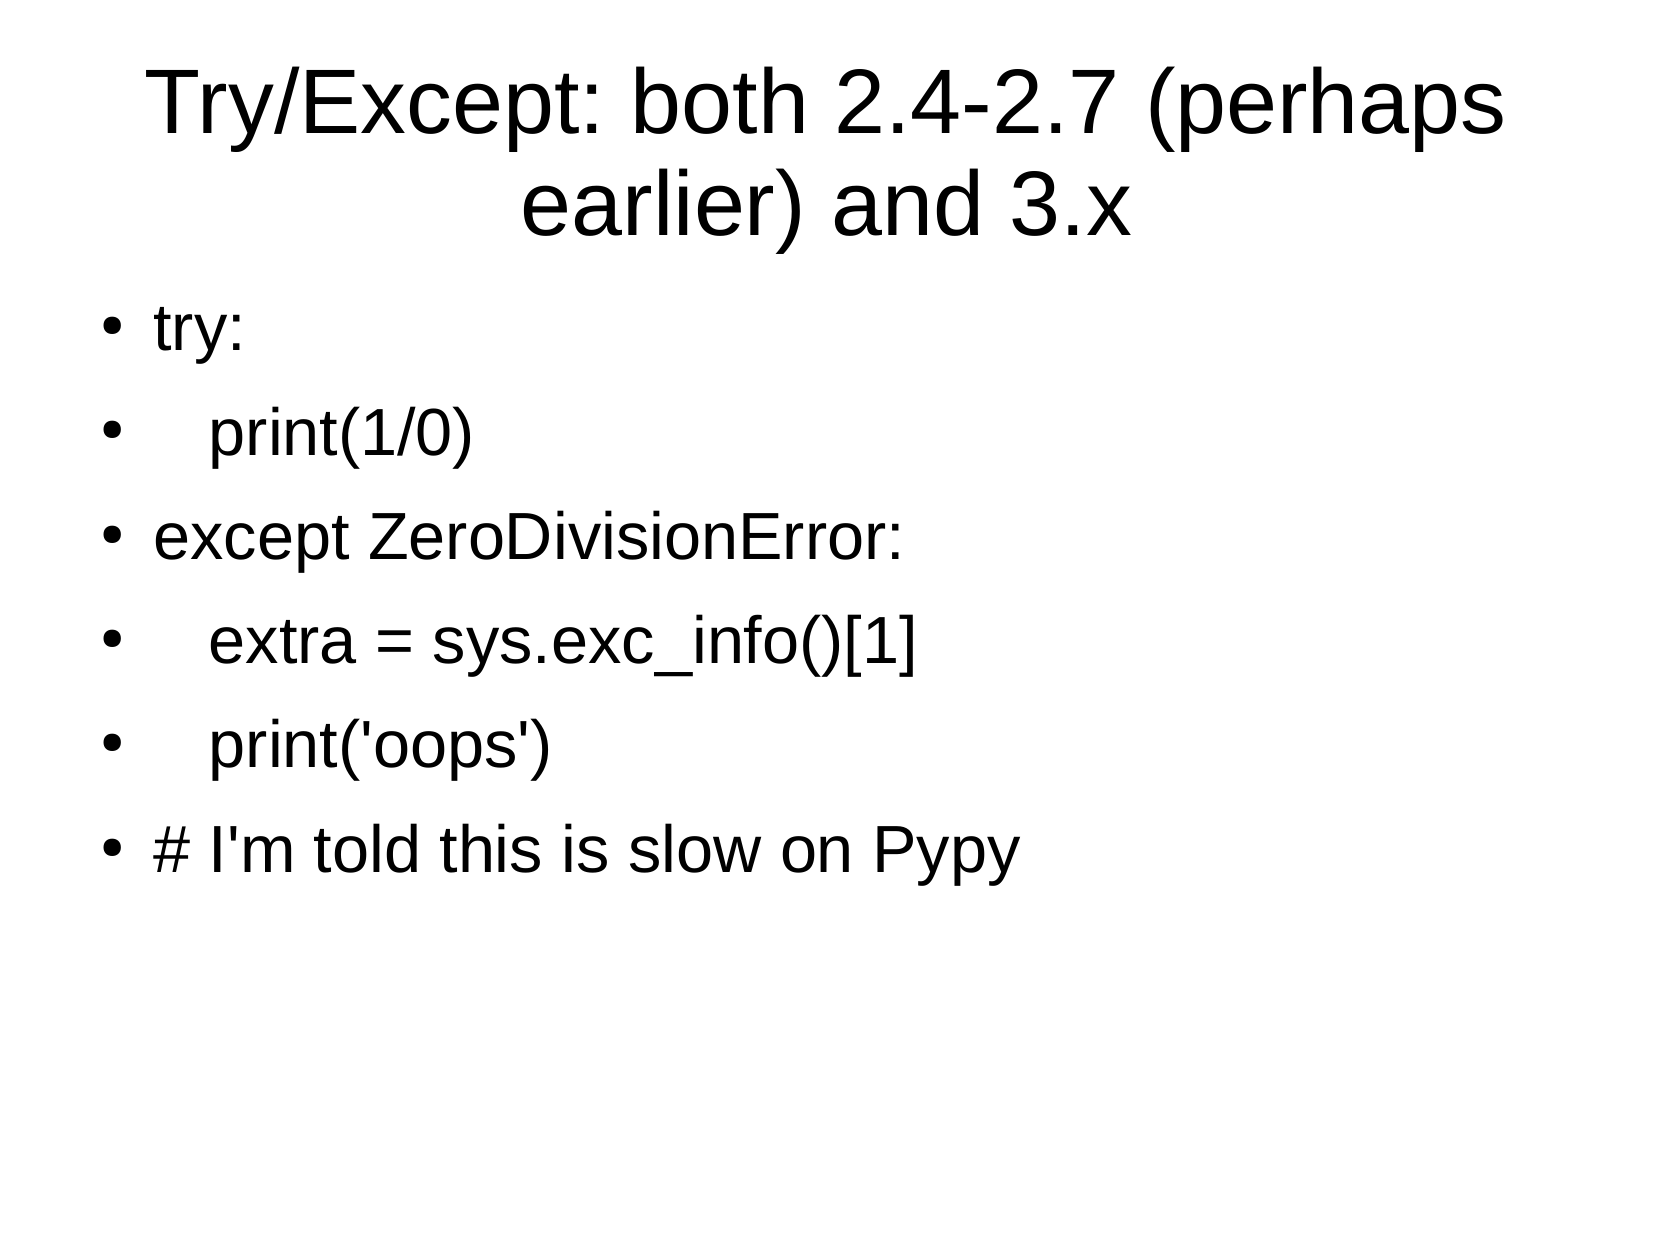

# Try/Except: both 2.4-2.7 (perhaps earlier) and 3.x
try:
 print(1/0)
except ZeroDivisionError:
 extra = sys.exc_info()[1]
 print('oops')
# I'm told this is slow on Pypy